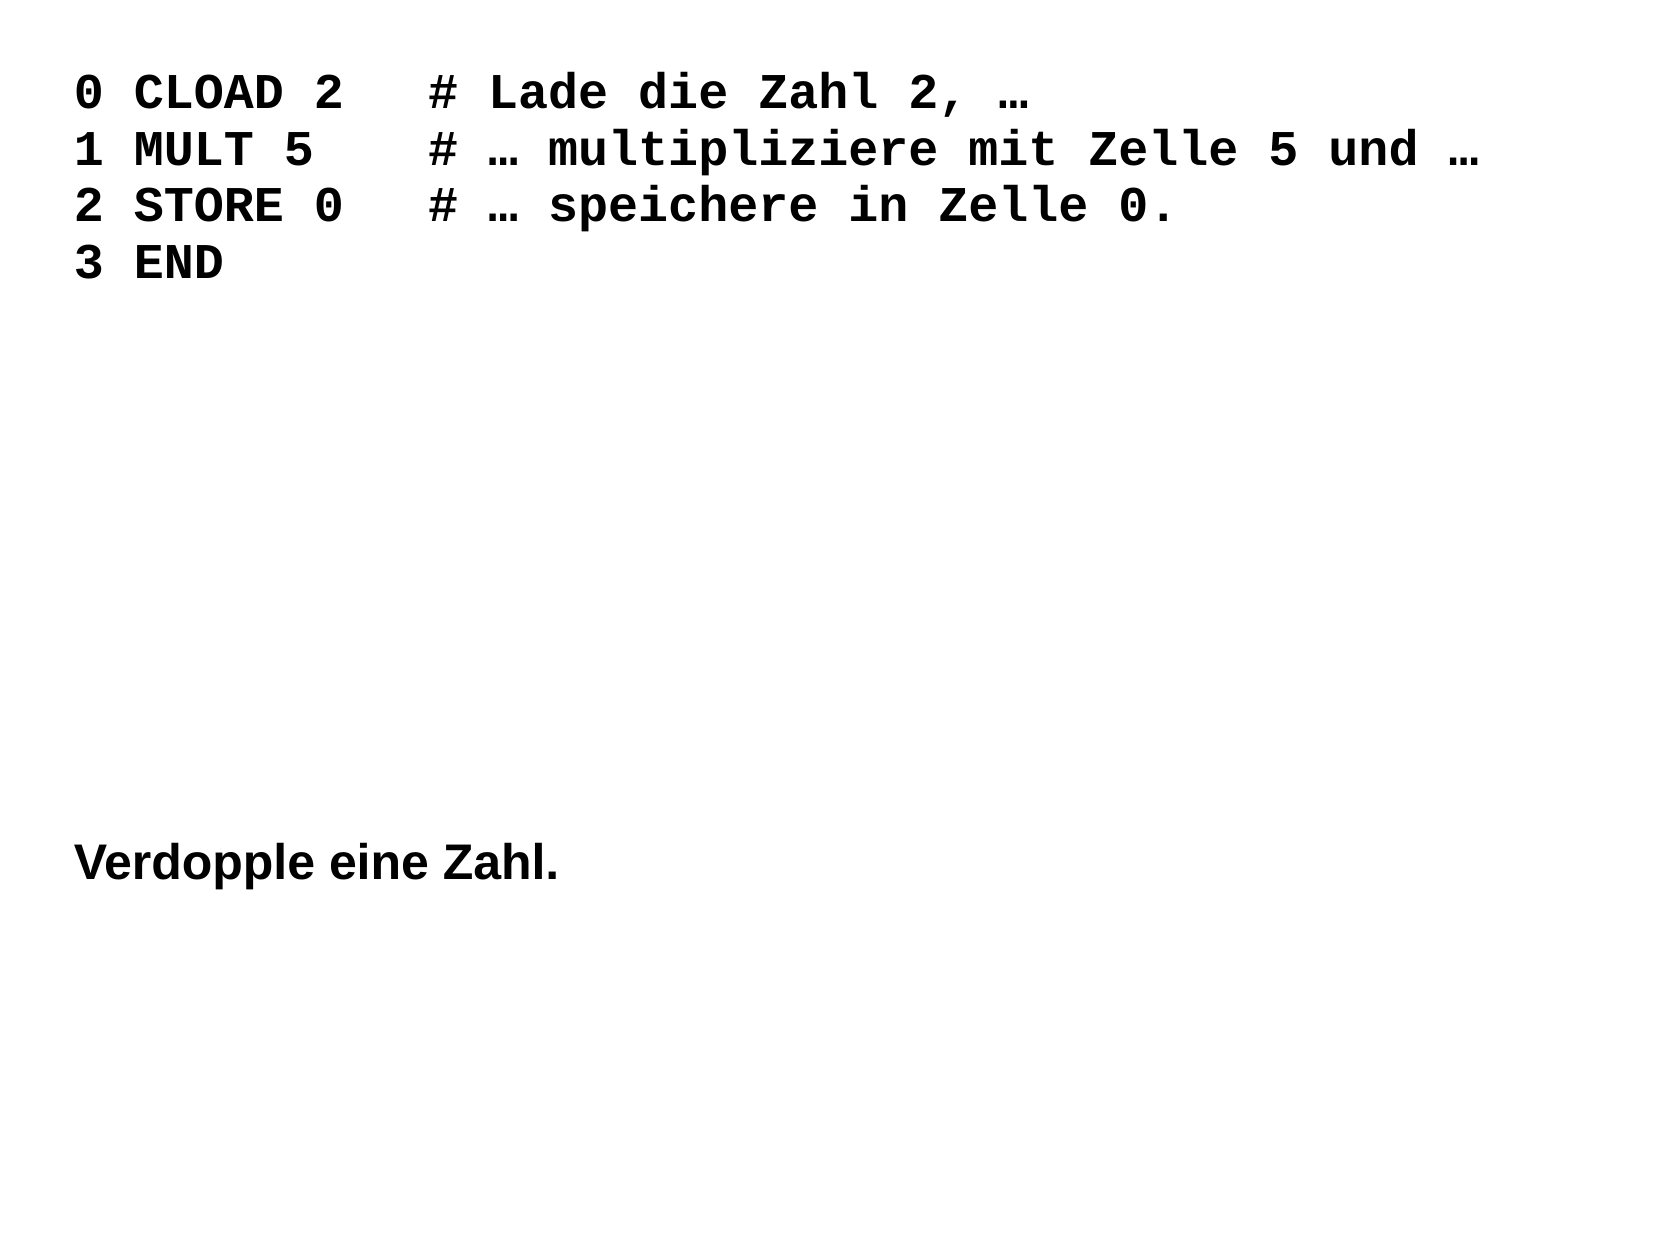

0 CLOAD 2
1 MULT 5
2 STORE 0
3 END
# Lade die Zahl 2, …
# … multipliziere mit Zelle 5 und …
# … speichere in Zelle 0.
Verdopple eine Zahl.